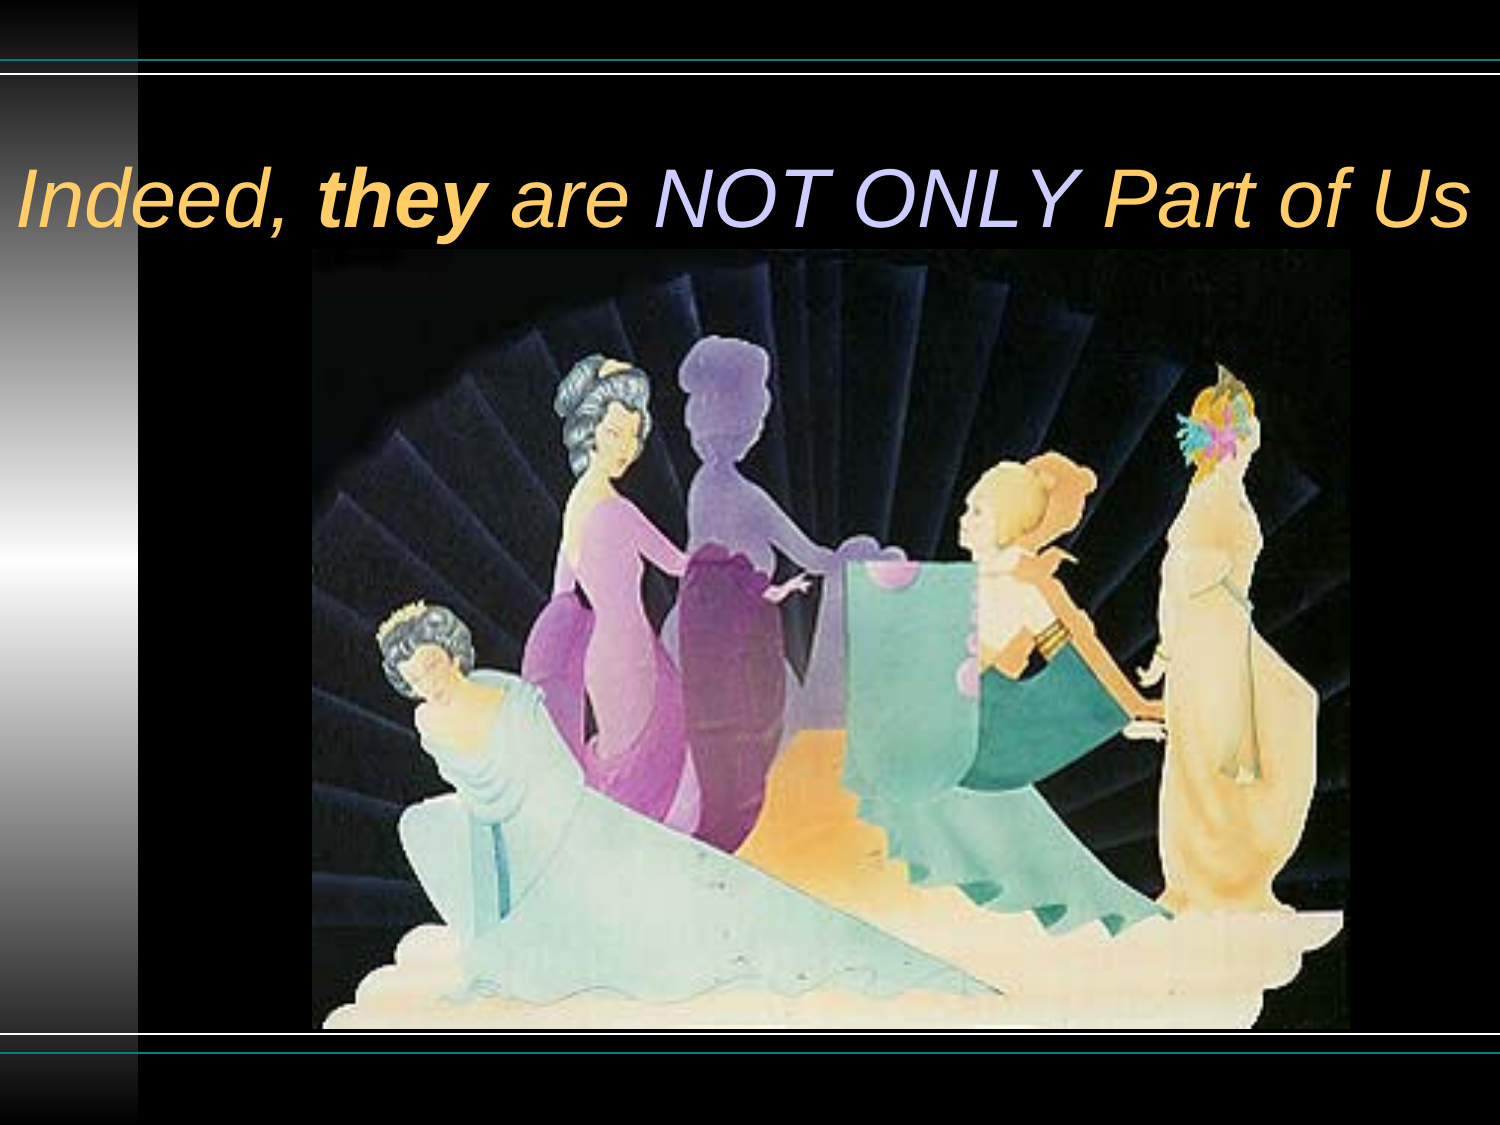

# Indeed, they are NOT ONLY Part of Us